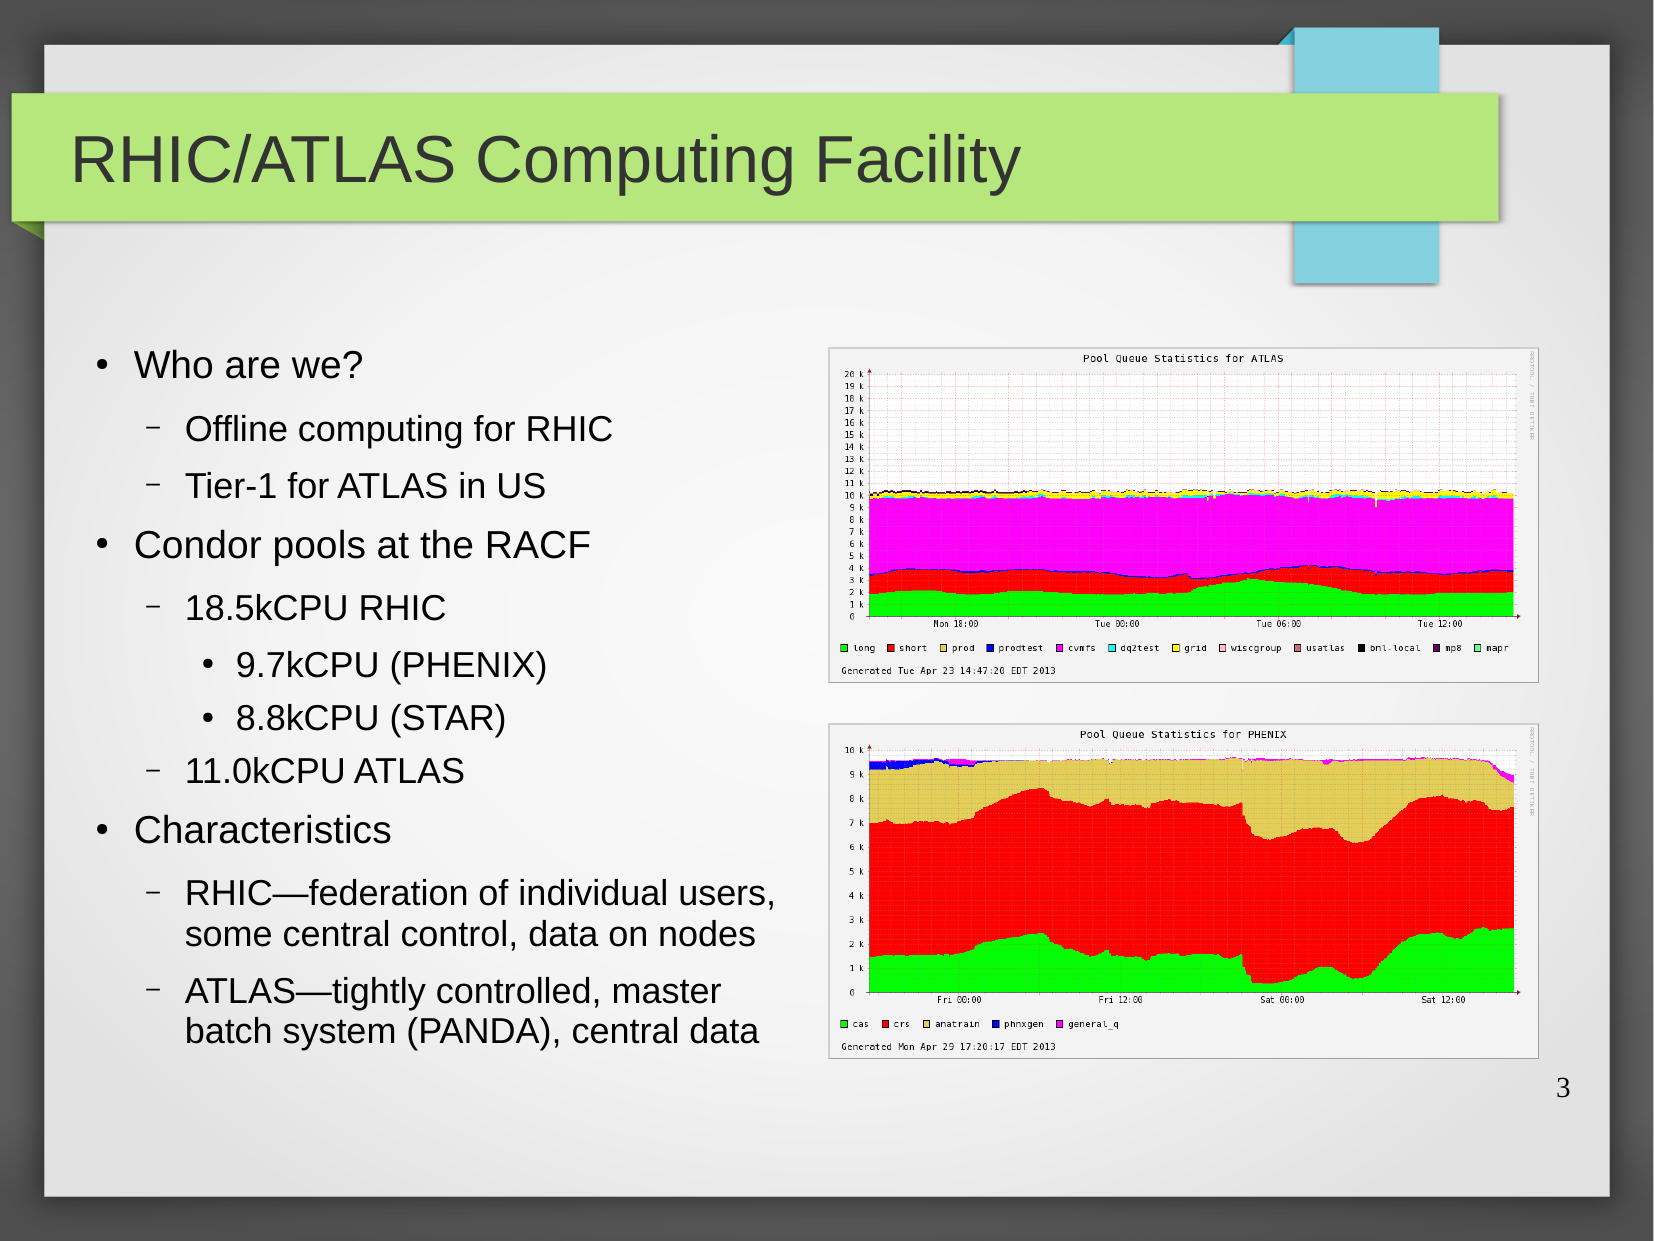

# RHIC/ATLAS Computing Facility
Who are we?
Offline computing for RHIC
Tier-1 for ATLAS in US
Condor pools at the RACF
18.5kCPU RHIC
9.7kCPU (PHENIX)
8.8kCPU (STAR)
11.0kCPU ATLAS
Characteristics
RHIC—federation of individual users, some central control, data on nodes
ATLAS—tightly controlled, master batch system (PANDA), central data
3